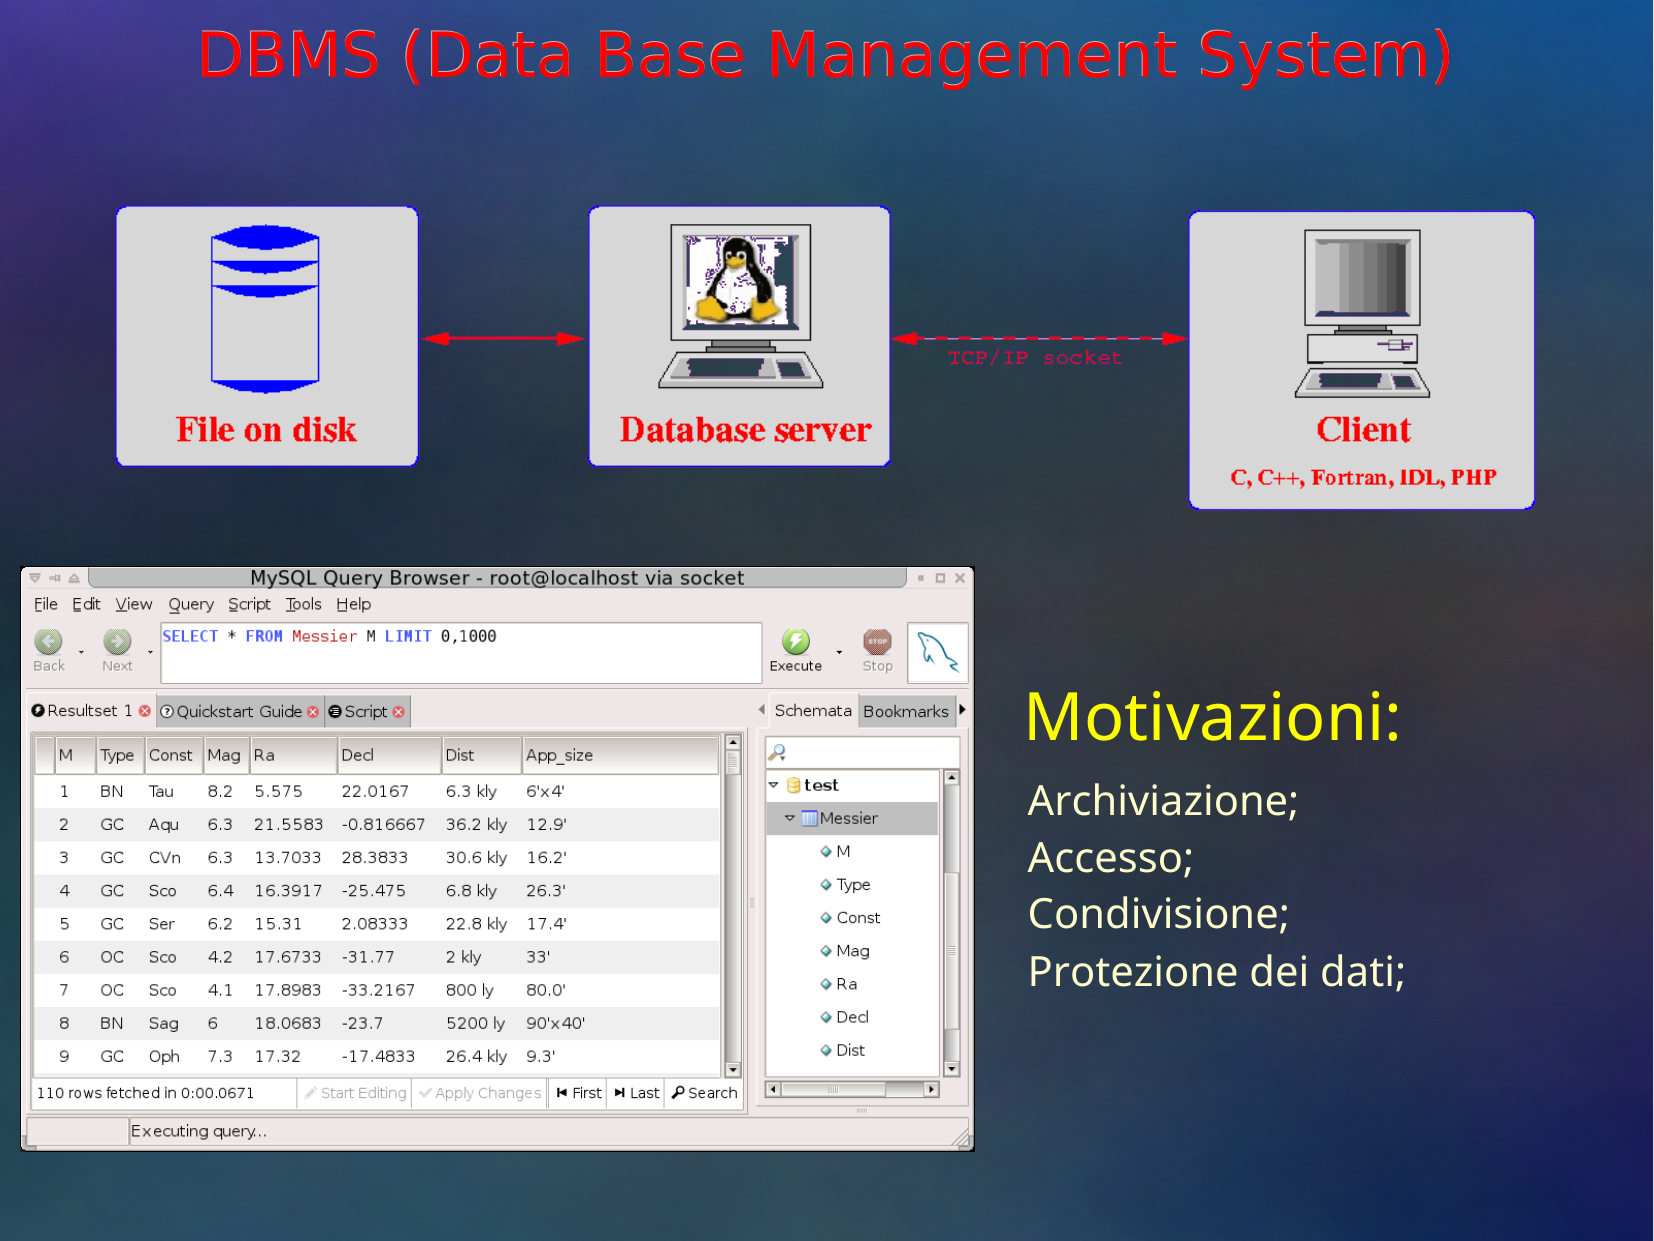

Motivazioni:
Archiviazione;
Accesso;
Condivisione;
Protezione dei dati;